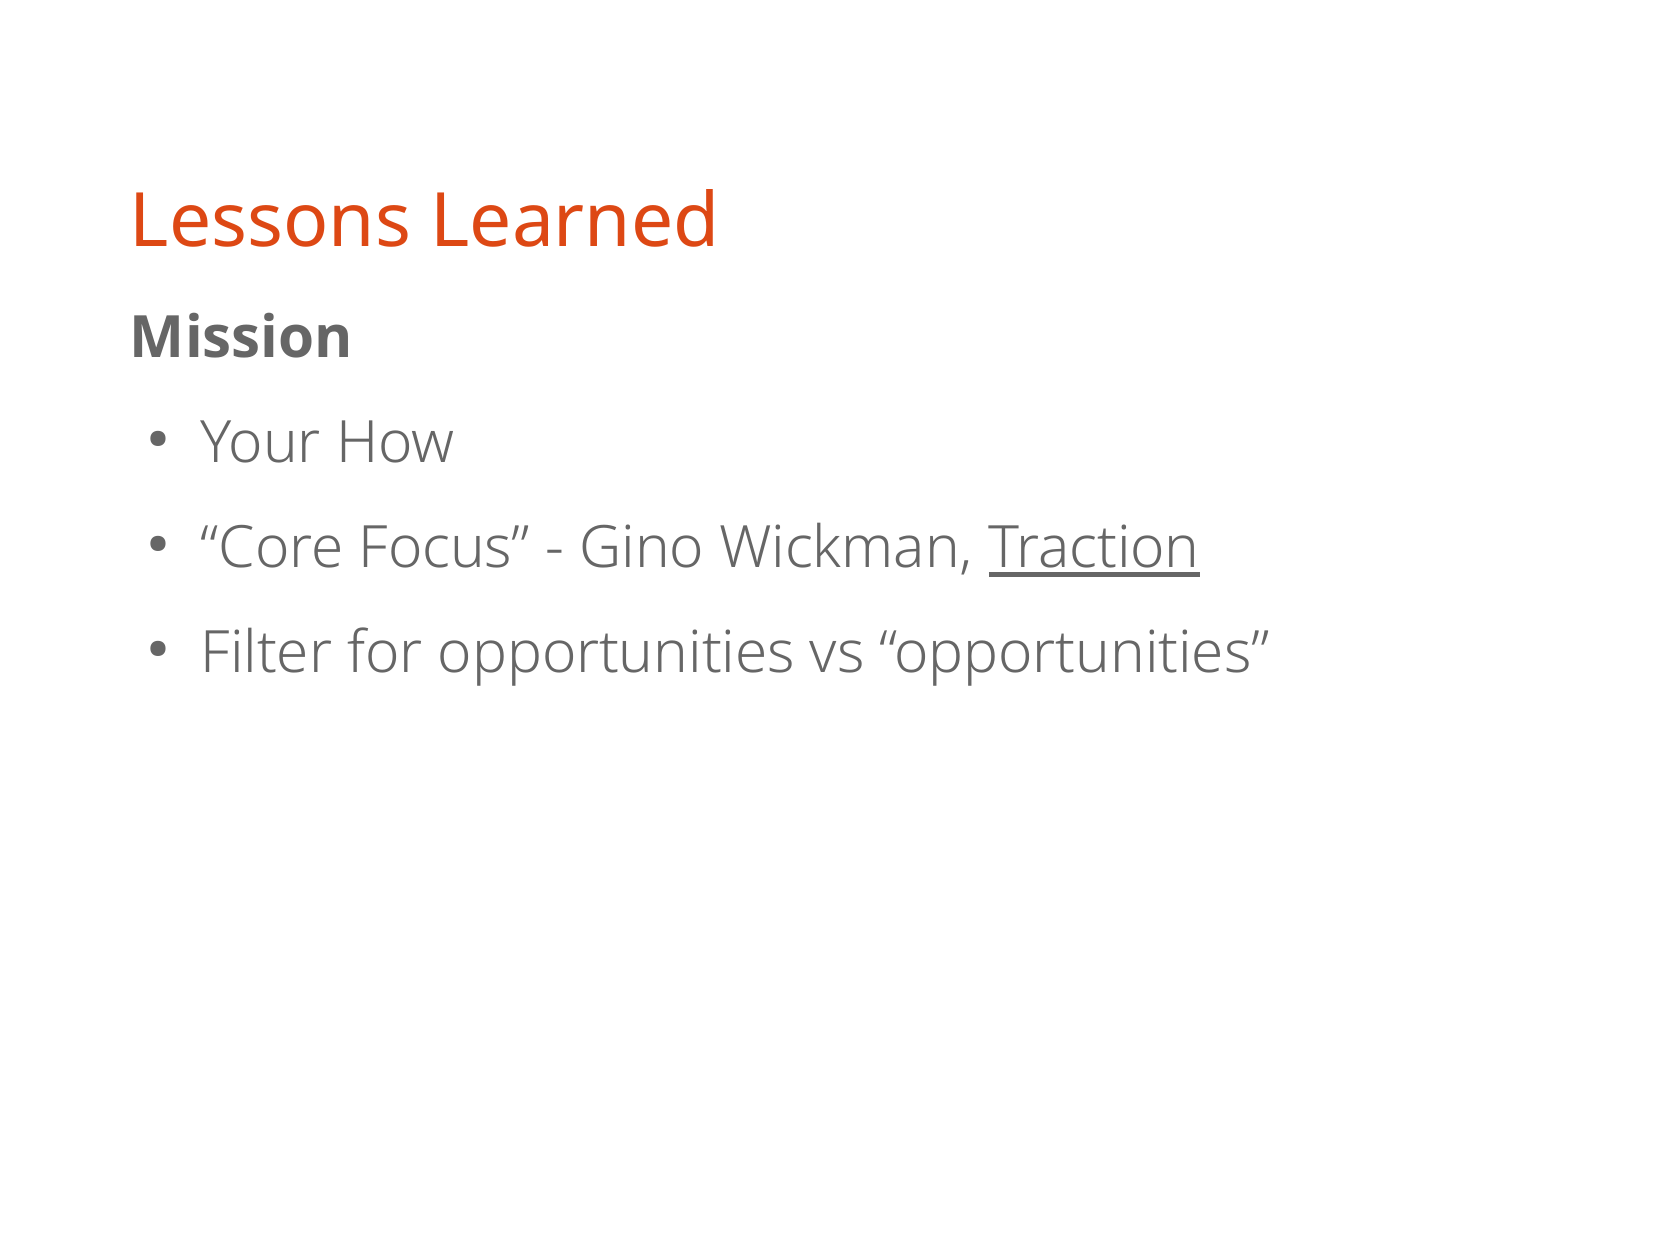

# Lessons Learned
Mission
Your How
“Core Focus” - Gino Wickman, Traction
Filter for opportunities vs “opportunities”